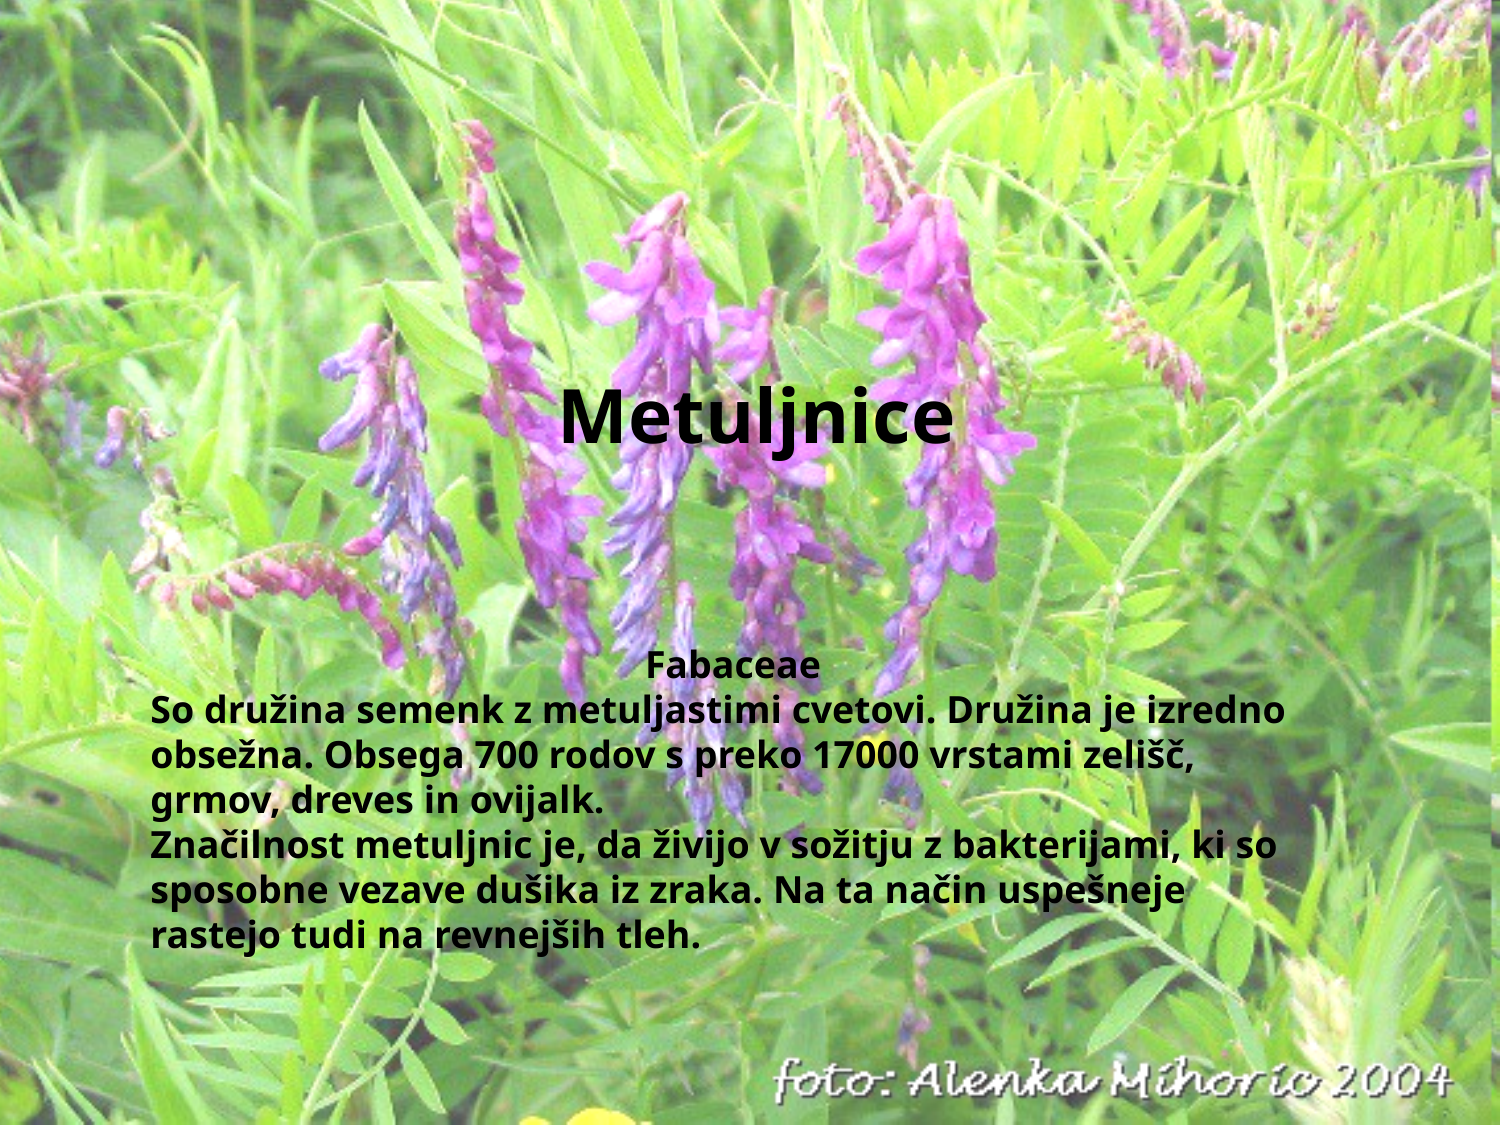

Metuljnice
Fabaceae
So družina semenk z metuljastimi cvetovi. Družina je izredno obsežna. Obsega 700 rodov s preko 17000 vrstami zelišč, grmov, dreves in ovijalk.
Značilnost metuljnic je, da živijo v sožitju z bakterijami, ki so sposobne vezave dušika iz zraka. Na ta način uspešneje rastejo tudi na revnejših tleh.